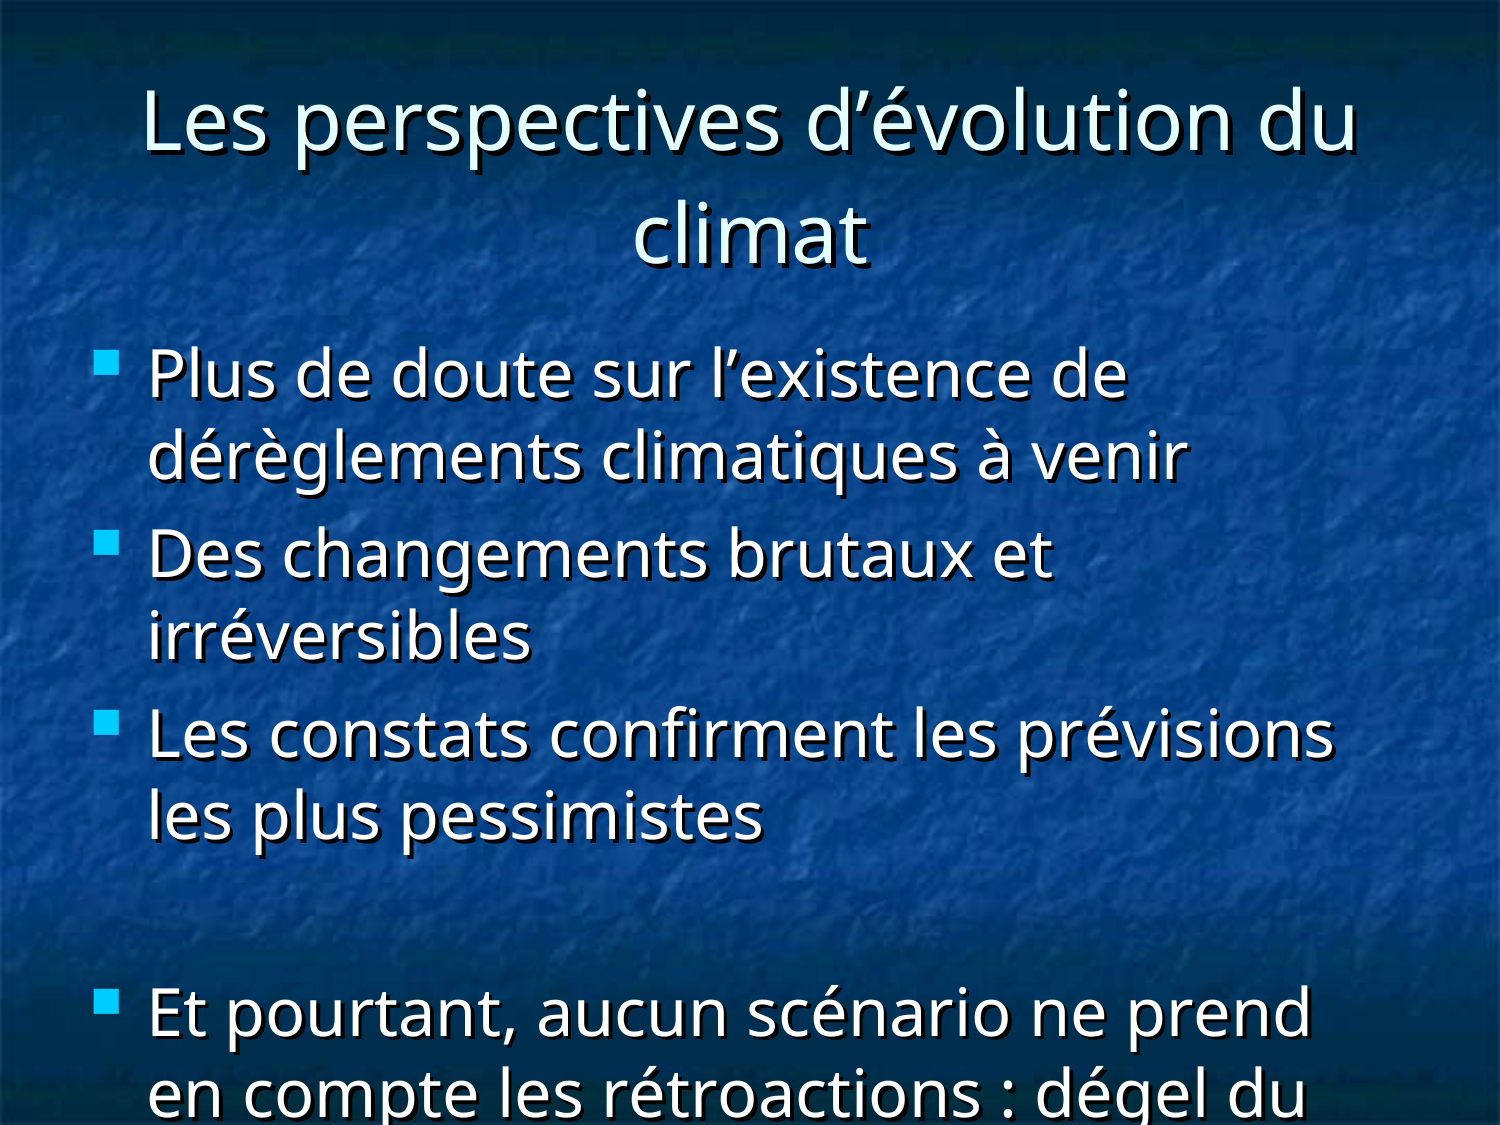

# Les perspectives d’évolution du climat
Plus de doute sur l’existence de dérèglements climatiques à venir
Des changements brutaux et irréversibles
Les constats confirment les prévisions les plus pessimistes
Et pourtant, aucun scénario ne prend en compte les rétroactions : dégel du permafrost, débâcle glaciaire…